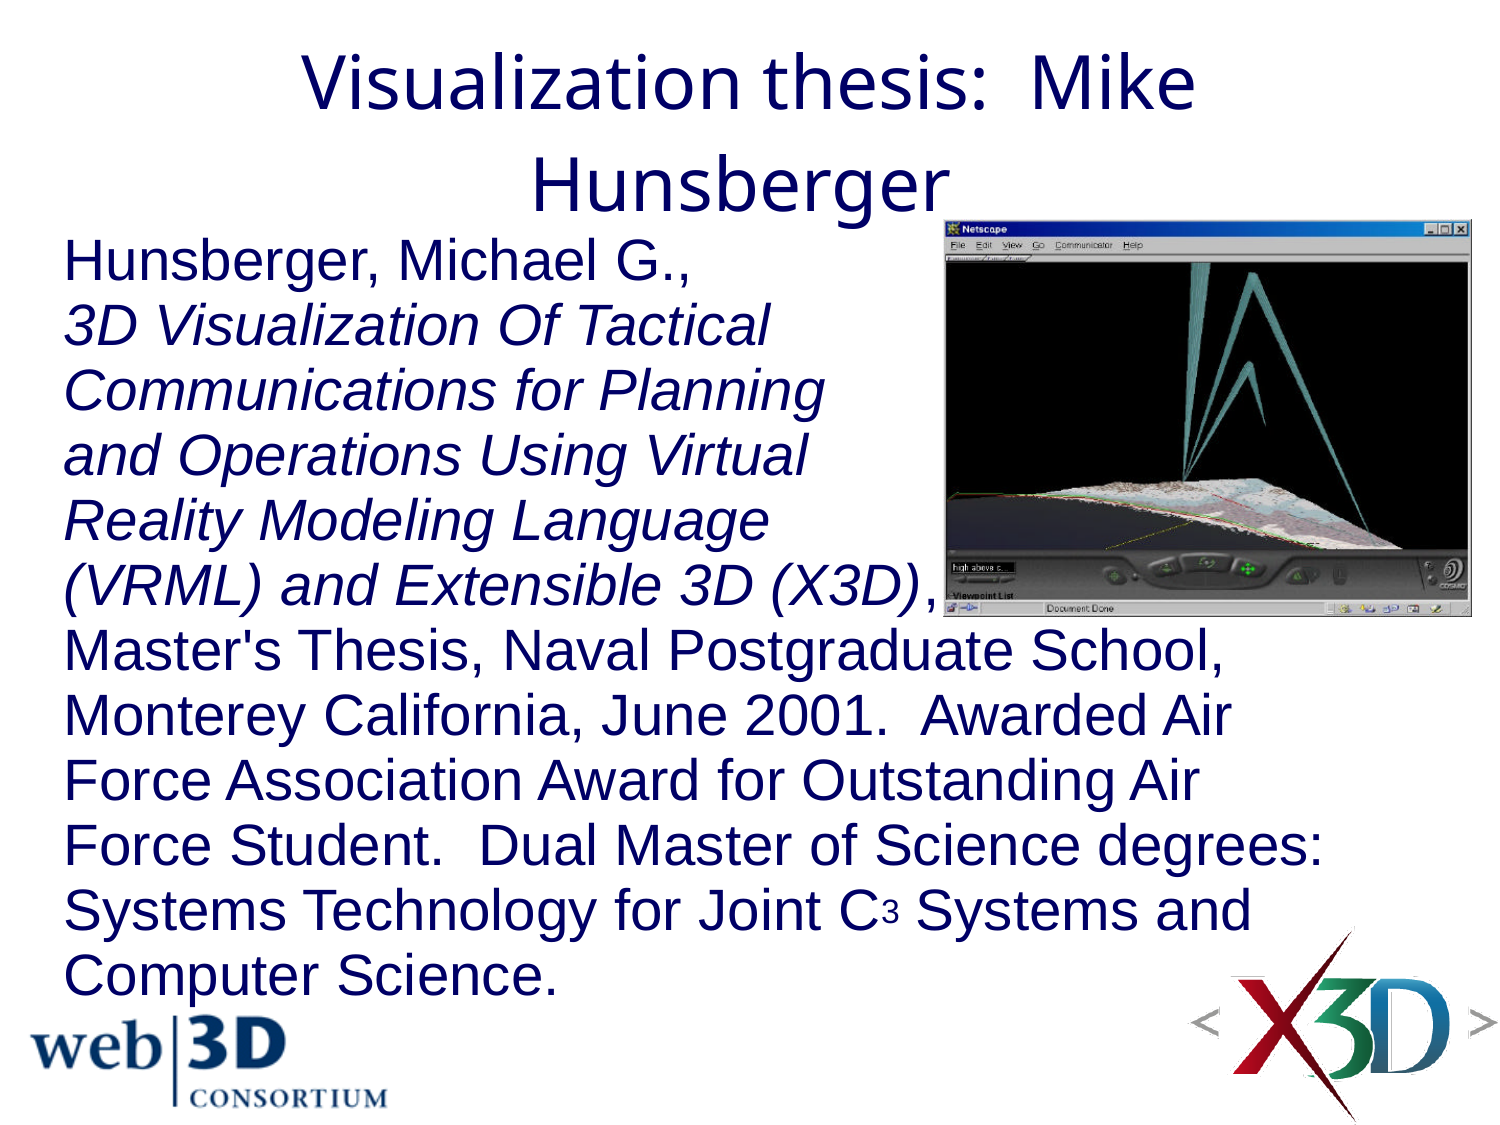

# Visualization thesis: Mike Hunsberger
Hunsberger, Michael G., 3D Visualization Of Tactical Communications for Planning and Operations Using Virtual Reality Modeling Language (VRML) and Extensible 3D (X3D), Master's Thesis, Naval Postgraduate School, Monterey California, June 2001. Awarded Air Force Association Award for Outstanding Air Force Student. Dual Master of Science degrees: Systems Technology for Joint C3 Systems and Computer Science.